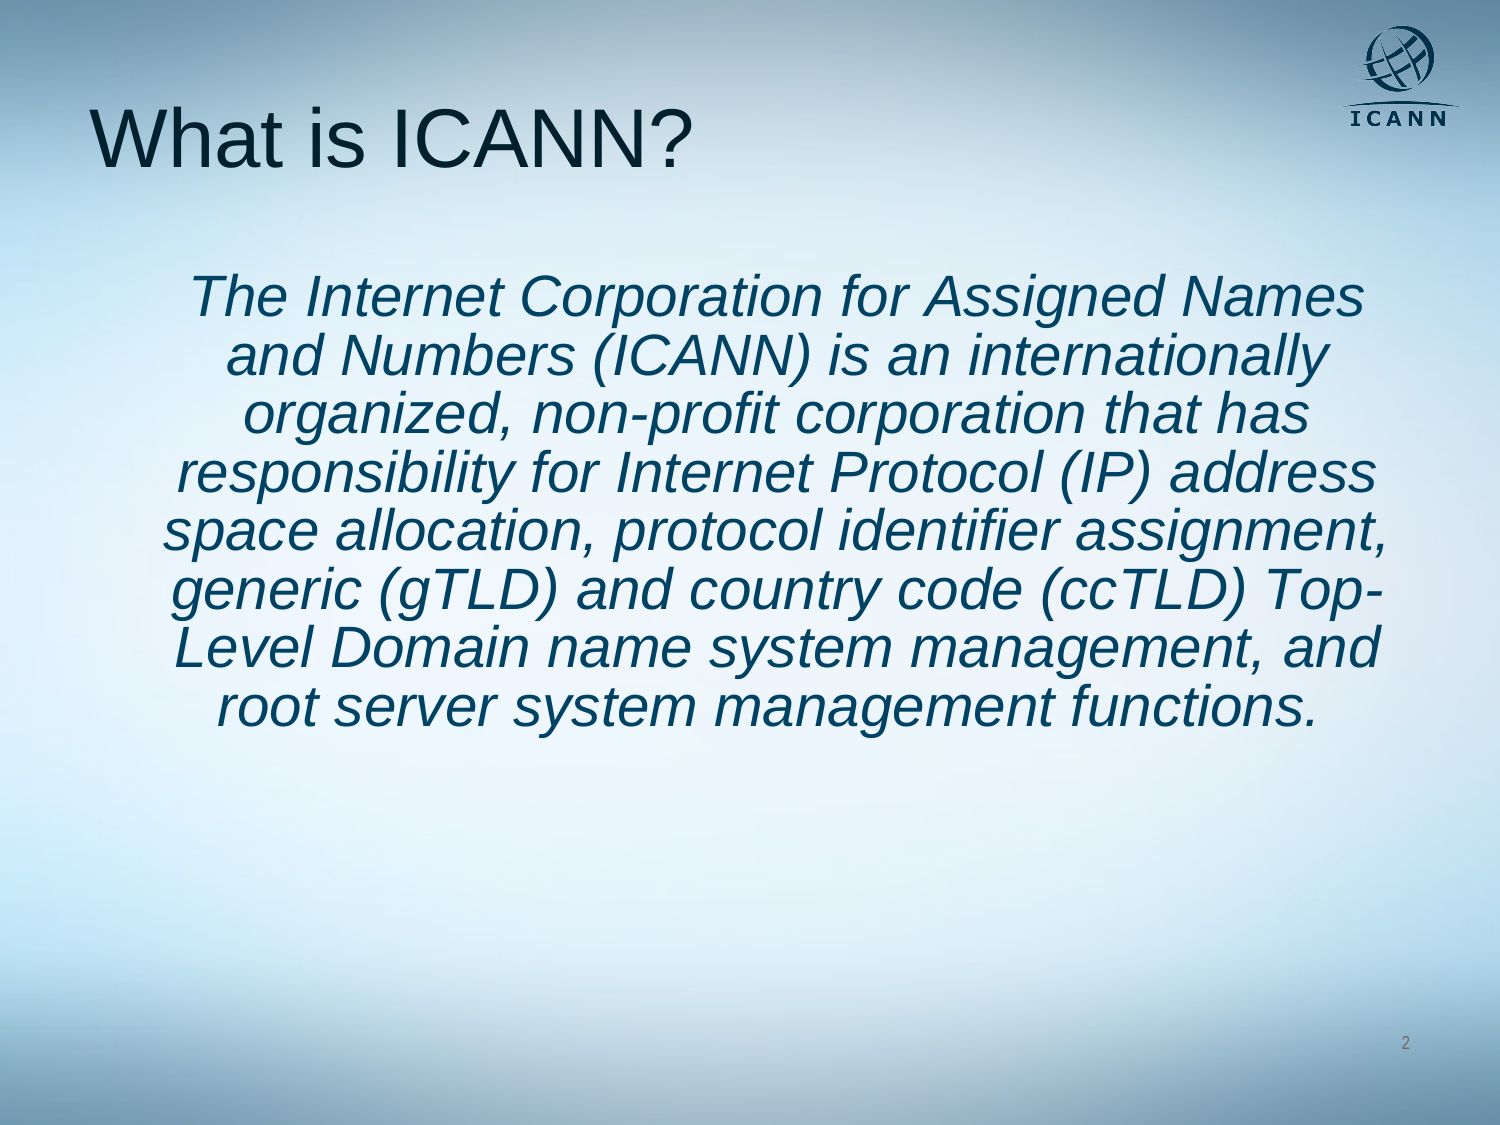

# What is ICANN?
	The Internet Corporation for Assigned Names and Numbers (ICANN) is an internationally organized, non-profit corporation that has responsibility for Internet Protocol (IP) address space allocation, protocol identifier assignment, generic (gTLD) and country code (ccTLD) Top-Level Domain name system management, and root server system management functions.
2